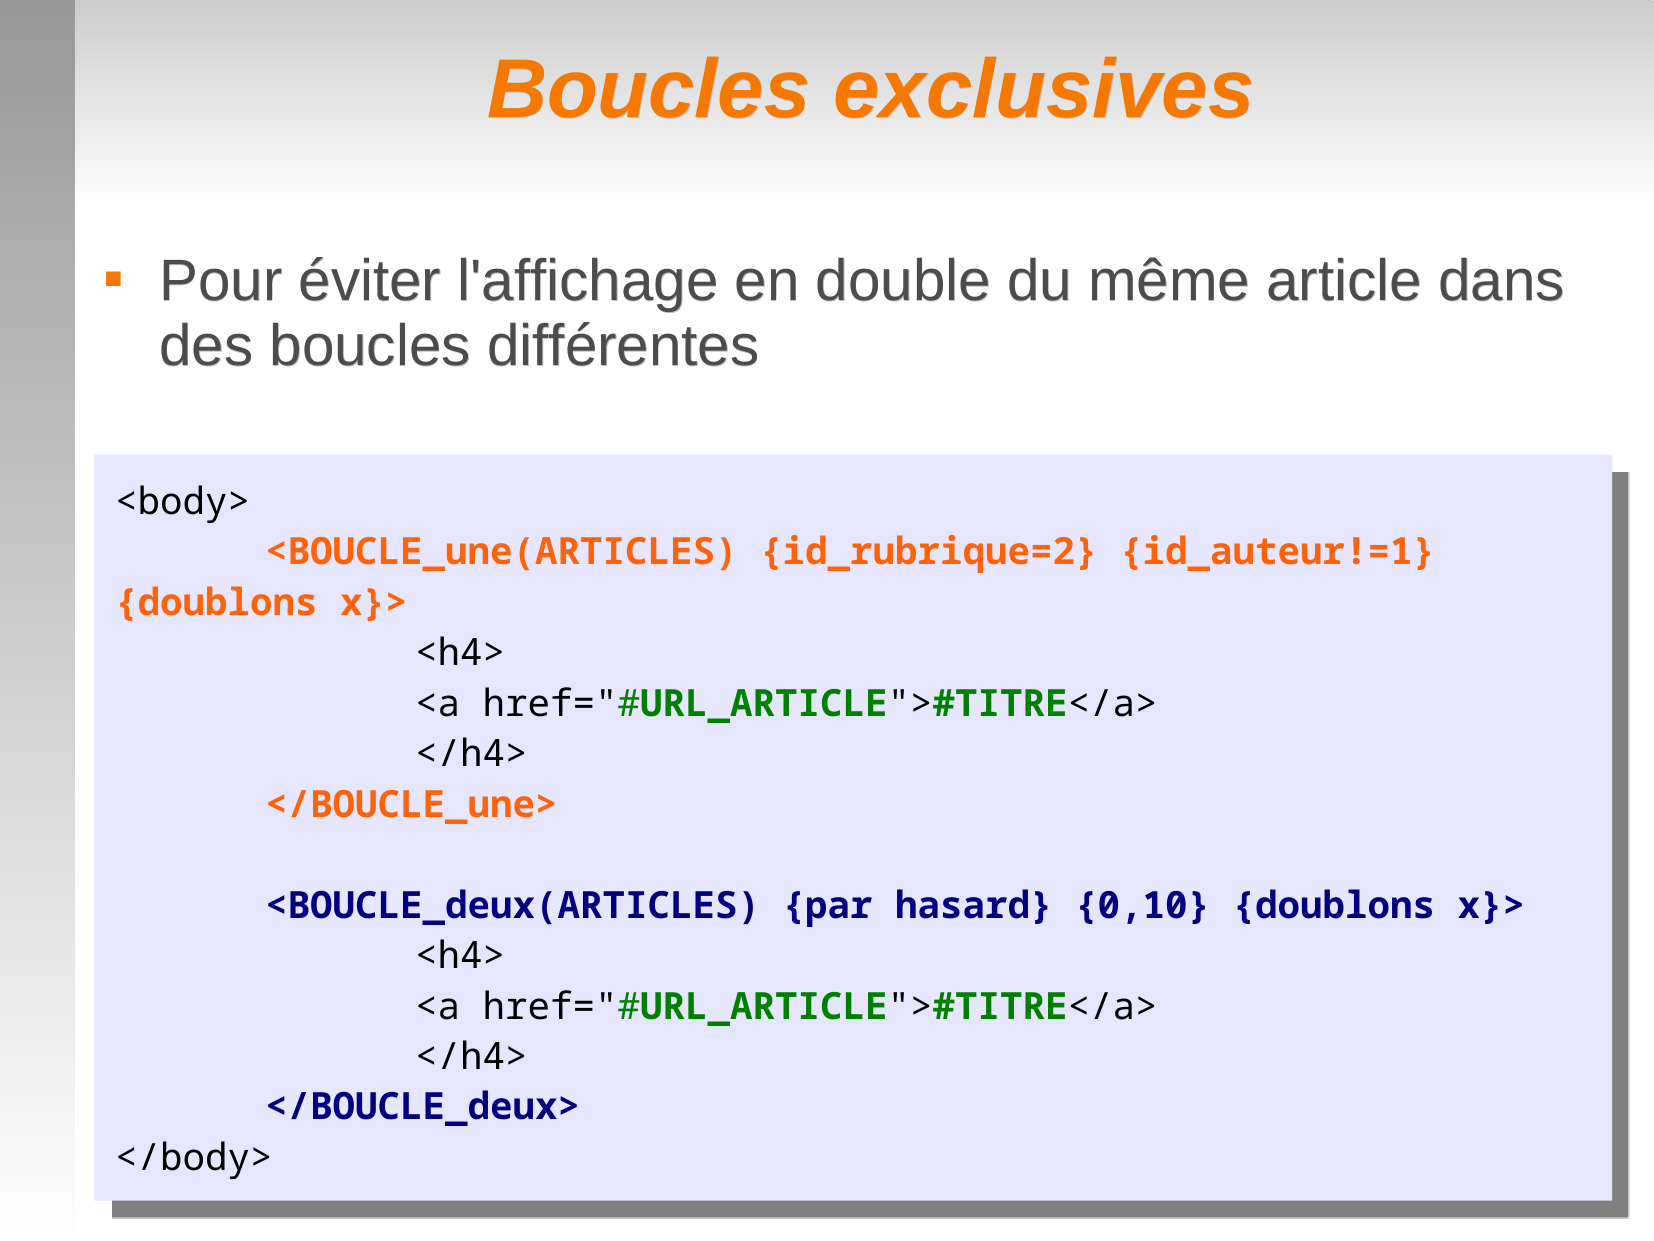

# Boucles exclusives
Pour éviter l'affichage en double du même article dans des boucles différentes
<body>
	<BOUCLE_une(ARTICLES) {id_rubrique=2} {id_auteur!=1} {doublons x}>
		<h4>
		<a href="#URL_ARTICLE">#TITRE</a>
		</h4>
	</BOUCLE_une>
	<BOUCLE_deux(ARTICLES) {par hasard} {0,10} {doublons x}>
		<h4>
		<a href="#URL_ARTICLE">#TITRE</a>
		</h4>
	</BOUCLE_deux>
</body>